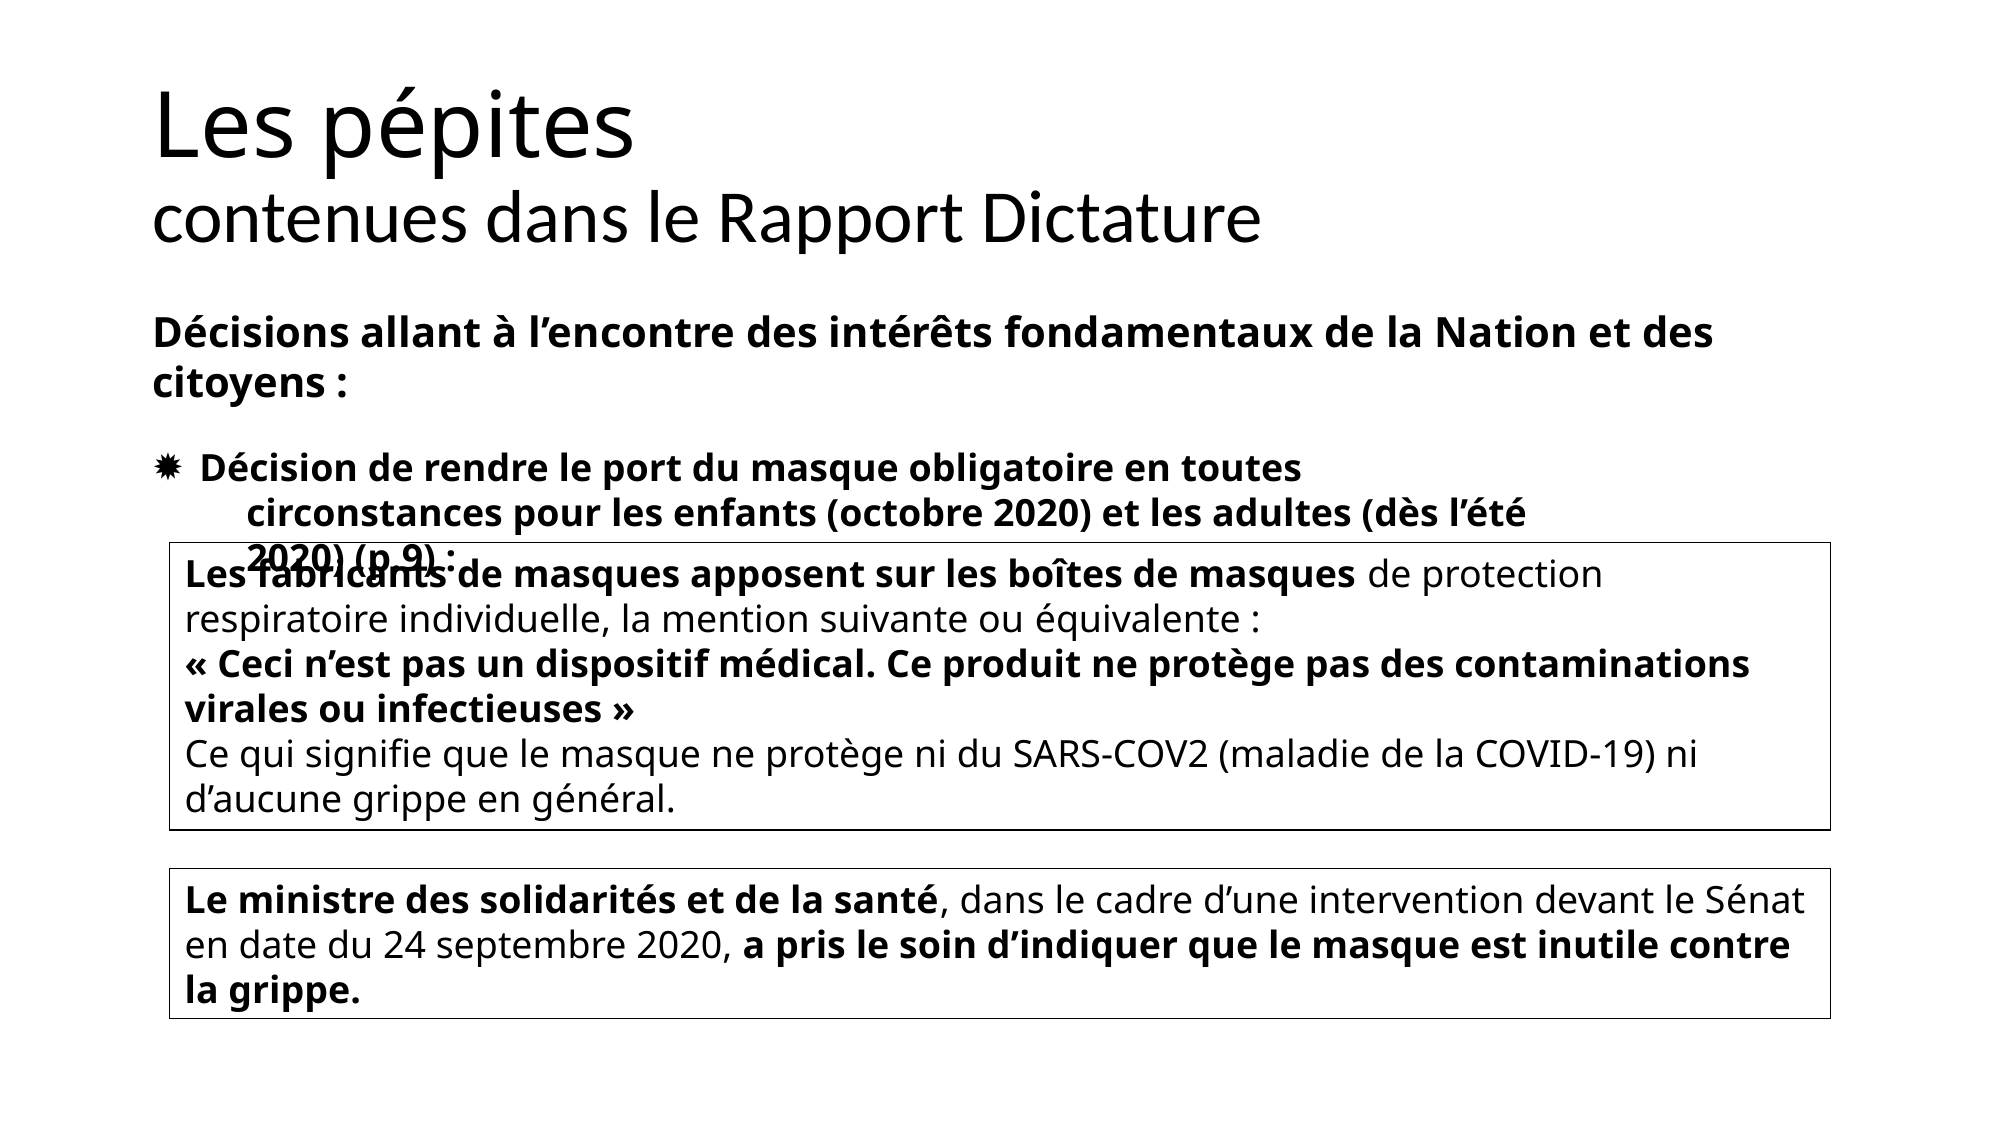

# Les pépites contenues dans le Rapport Dictature
Décisions allant à l’encontre des intérêts fondamentaux de la Nation et des citoyens :
Décision de rendre le port du masque obligatoire en toutes circonstances pour les enfants (octobre 2020) et les adultes (dès l’été 2020) (p.9) :
Les fabricants de masques apposent sur les boîtes de masques de protection respiratoire individuelle, la mention suivante ou équivalente :
« Ceci n’est pas un dispositif médical. Ce produit ne protège pas des contaminations virales ou infectieuses »
Ce qui signifie que le masque ne protège ni du SARS-COV2 (maladie de la COVID-19) ni d’aucune grippe en général.
Le ministre des solidarités et de la santé, dans le cadre d’une intervention devant le Sénat en date du 24 septembre 2020, a pris le soin d’indiquer que le masque est inutile contre la grippe.